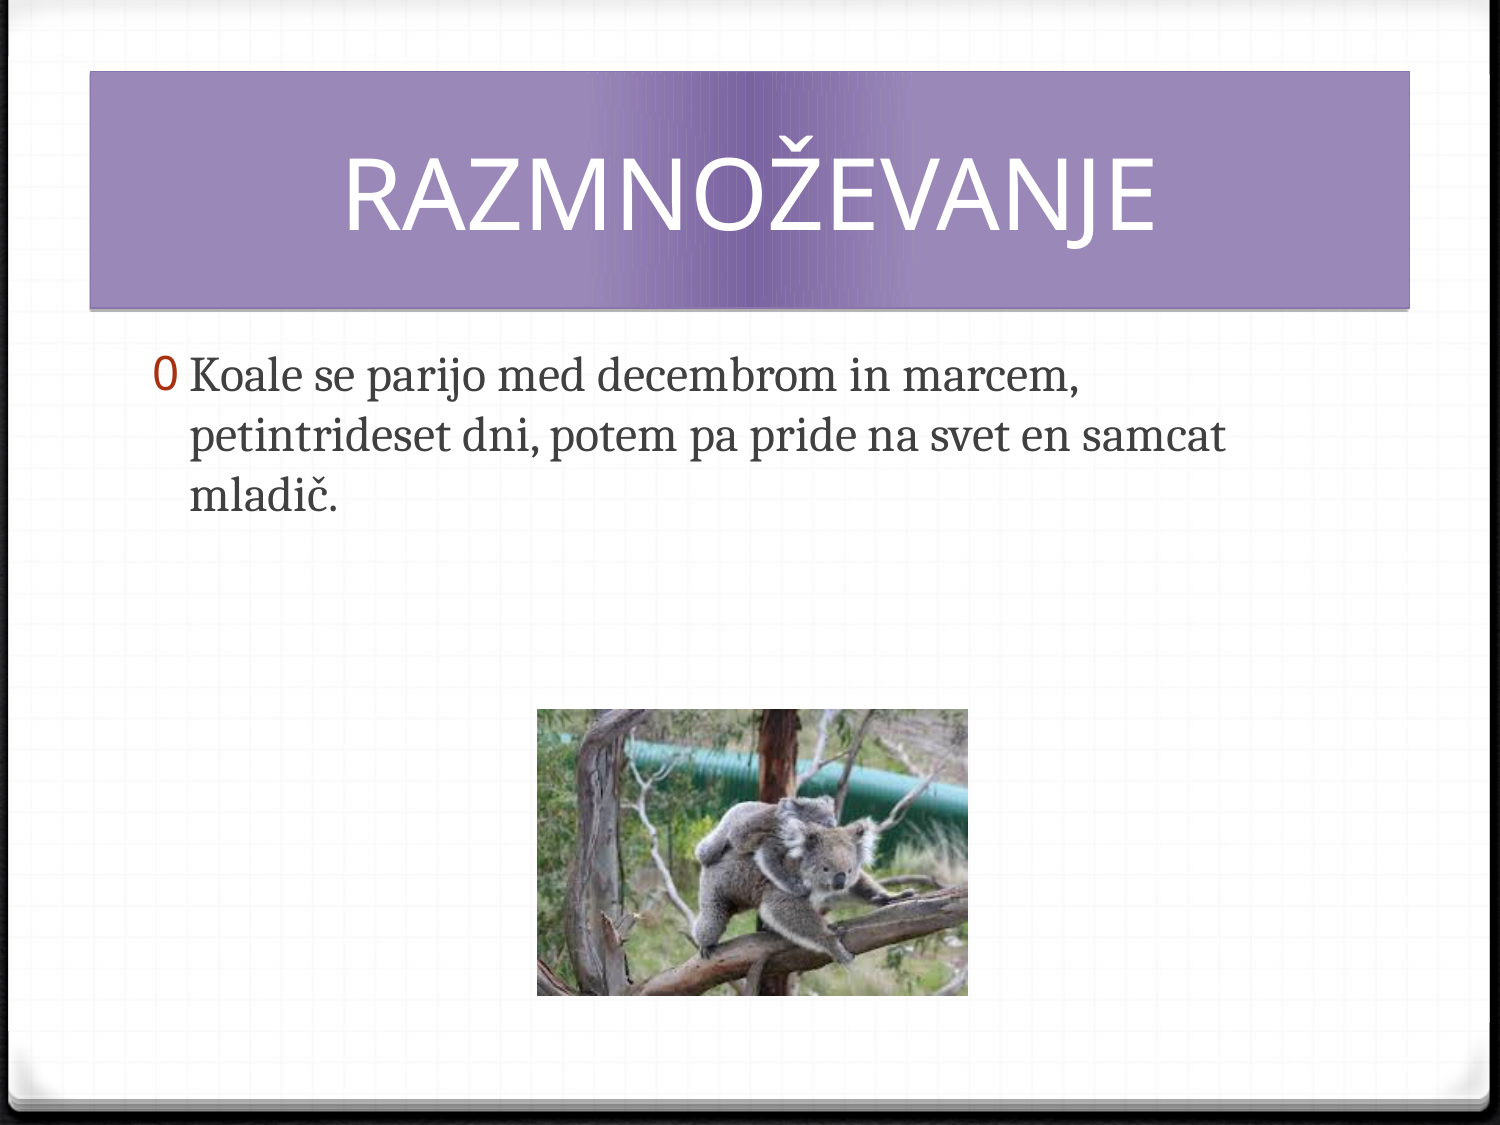

# RAZMNOŽEVANJE
Koale se parijo med decembrom in marcem, petintrideset dni, potem pa pride na svet en samcat mladič.